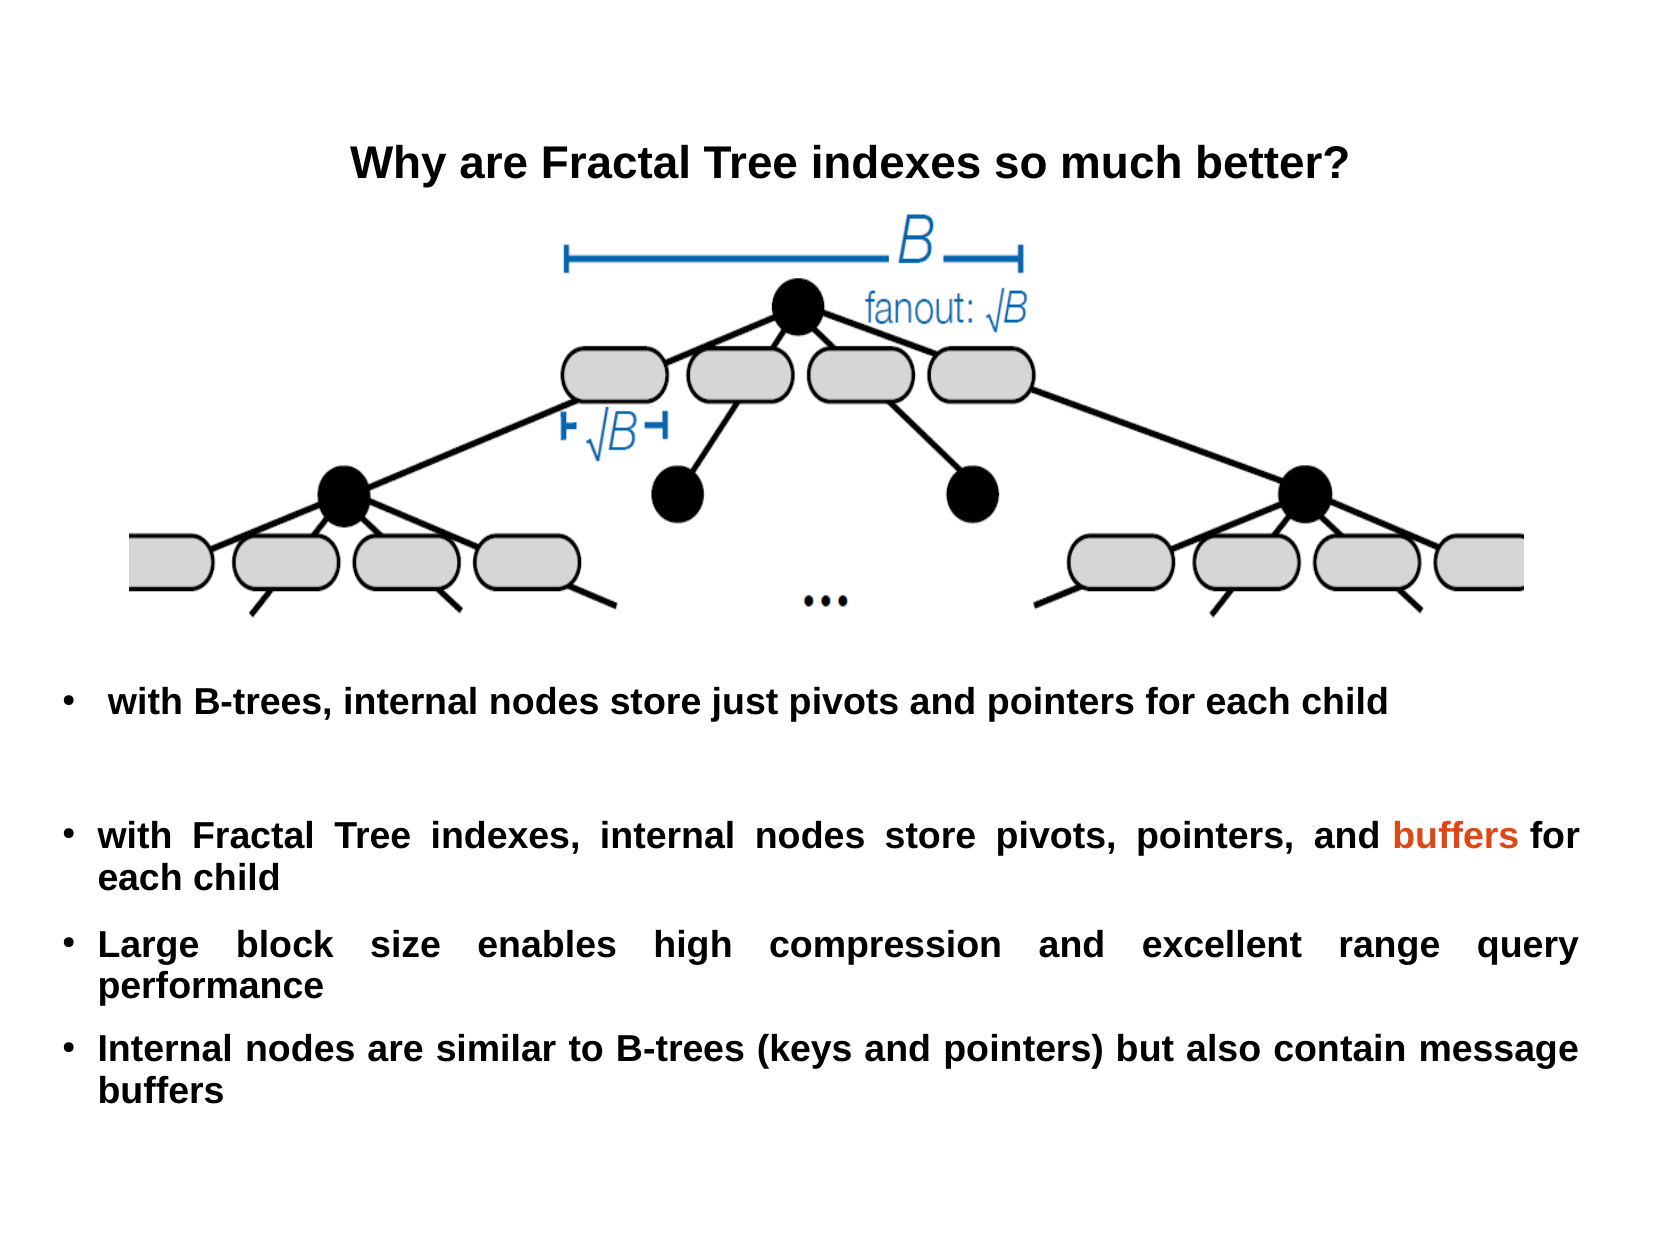

Why are Fractal Tree indexes so much better?
 with B-trees, internal nodes store just pivots and pointers for each child
with Fractal Tree indexes, internal nodes store pivots, pointers, and buffers for each child
Large block size enables high compression and excellent range query performance
Internal nodes are similar to B-trees (keys and pointers) but also contain message buffers